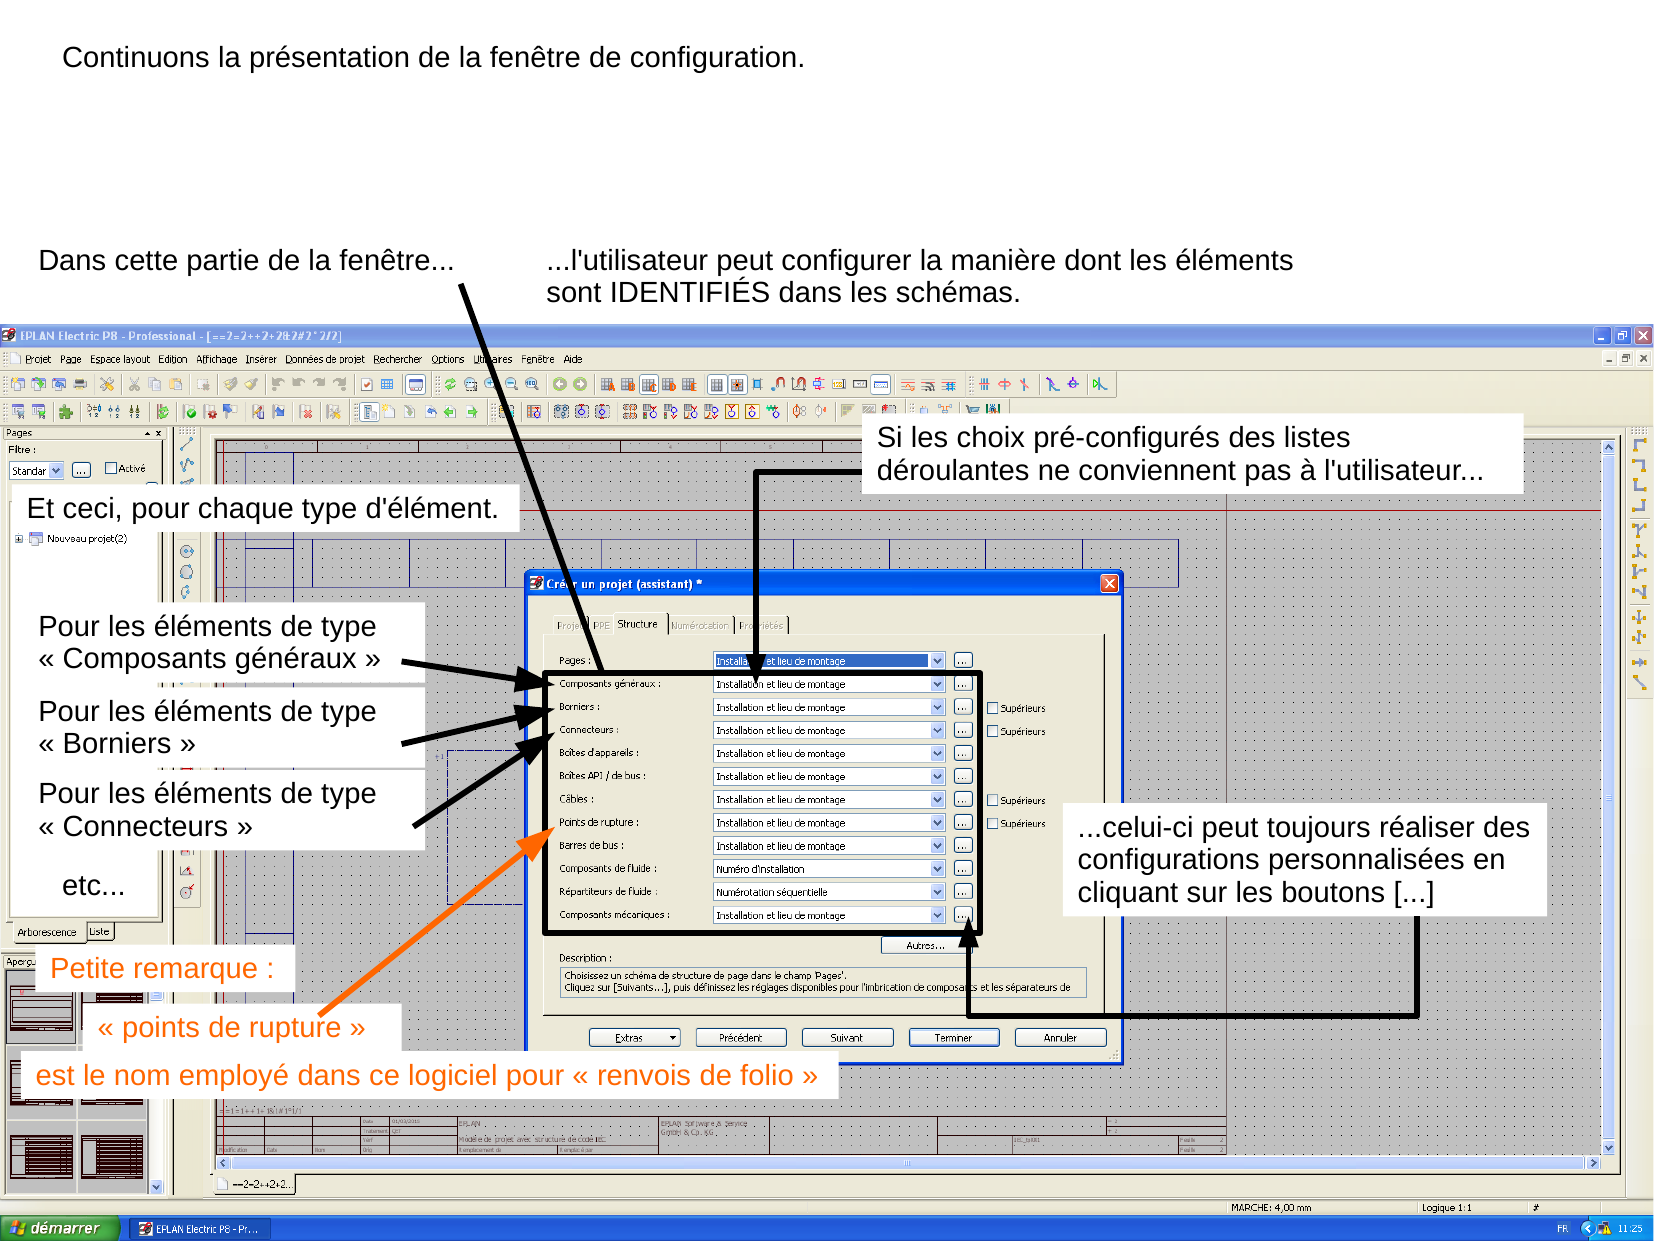

Continuons la présentation de la fenêtre de configuration.
Dans cette partie de la fenêtre...
...l'utilisateur peut configurer la manière dont les éléments sont IDENTIFIÉS dans les schémas.
Si les choix pré-configurés des listes déroulantes ne conviennent pas à l'utilisateur...
Et ceci, pour chaque type d'élément.
Pour les éléments de type « Composants généraux »
Pour les éléments de type « Borniers »
Pour les éléments de type « Connecteurs »
...celui-ci peut toujours réaliser des configurations personnalisées en cliquant sur les boutons [...]
etc...
Petite remarque :
« points de rupture »
est le nom employé dans ce logiciel pour « renvois de folio »